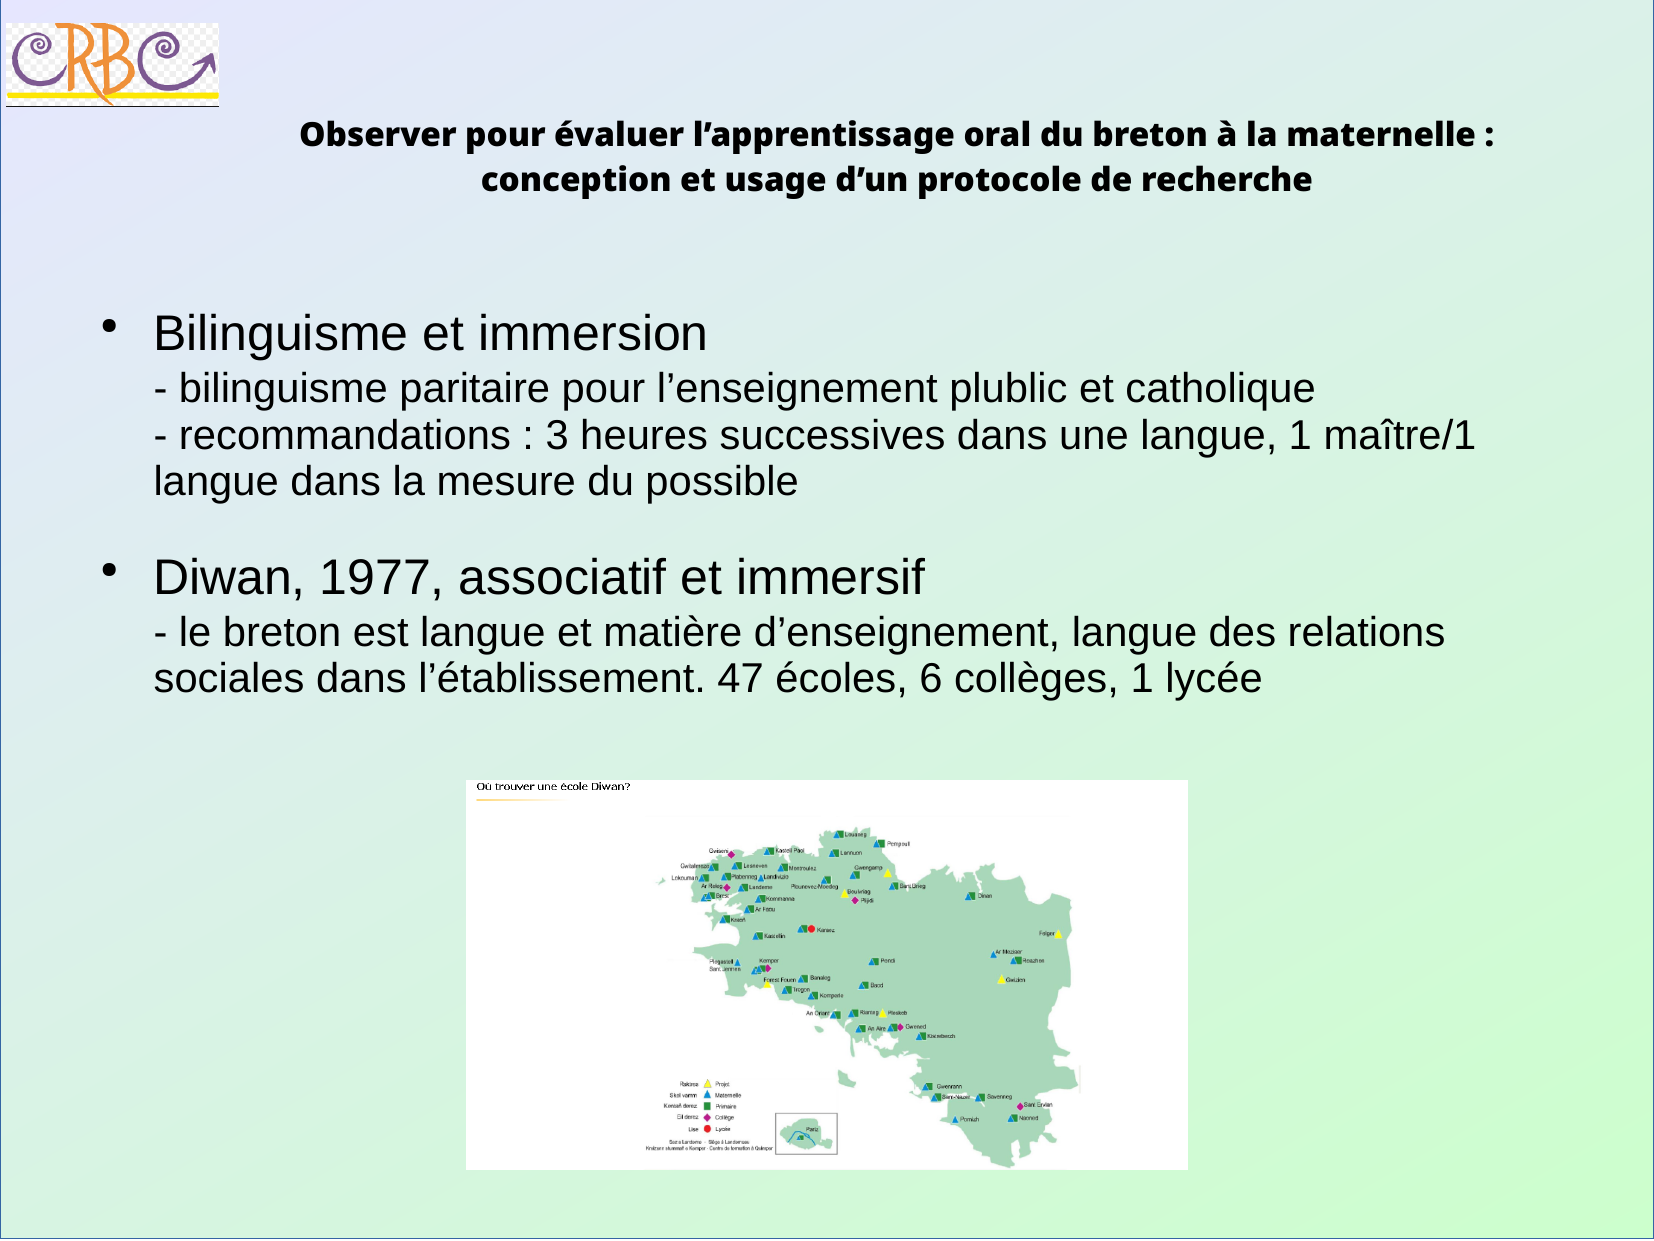

# Observer pour évaluer l’apprentissage oral du breton à la maternelle : conception et usage d’un protocole de recherche
Bilinguisme et immersion - bilinguisme paritaire pour l’enseignement plublic et catholique - recommandations : 3 heures successives dans une langue, 1 maître/1 langue dans la mesure du possible
Diwan, 1977, associatif et immersif - le breton est langue et matière d’enseignement, langue des relations sociales dans l’établissement. 47 écoles, 6 collèges, 1 lycée